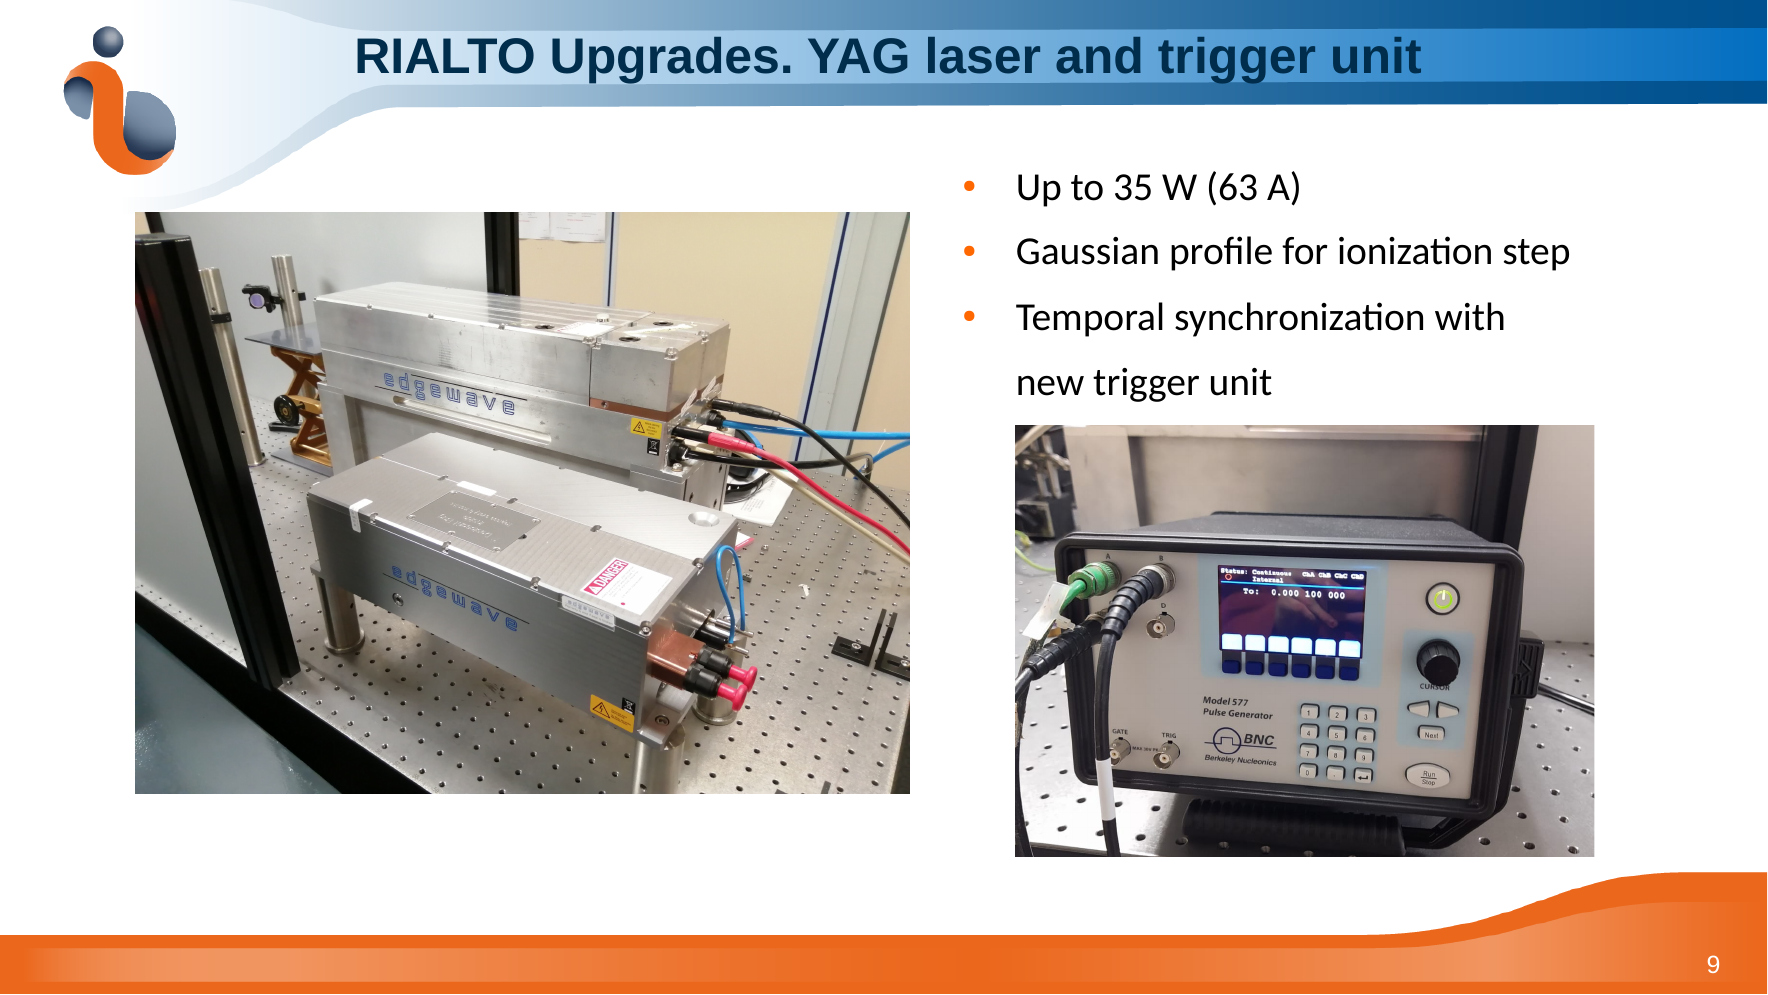

# RIALTO Upgrades. YAG laser and trigger unit
Up to 35 W (63 A)
Gaussian profile for ionization step
Temporal synchronization with
new trigger unit
9